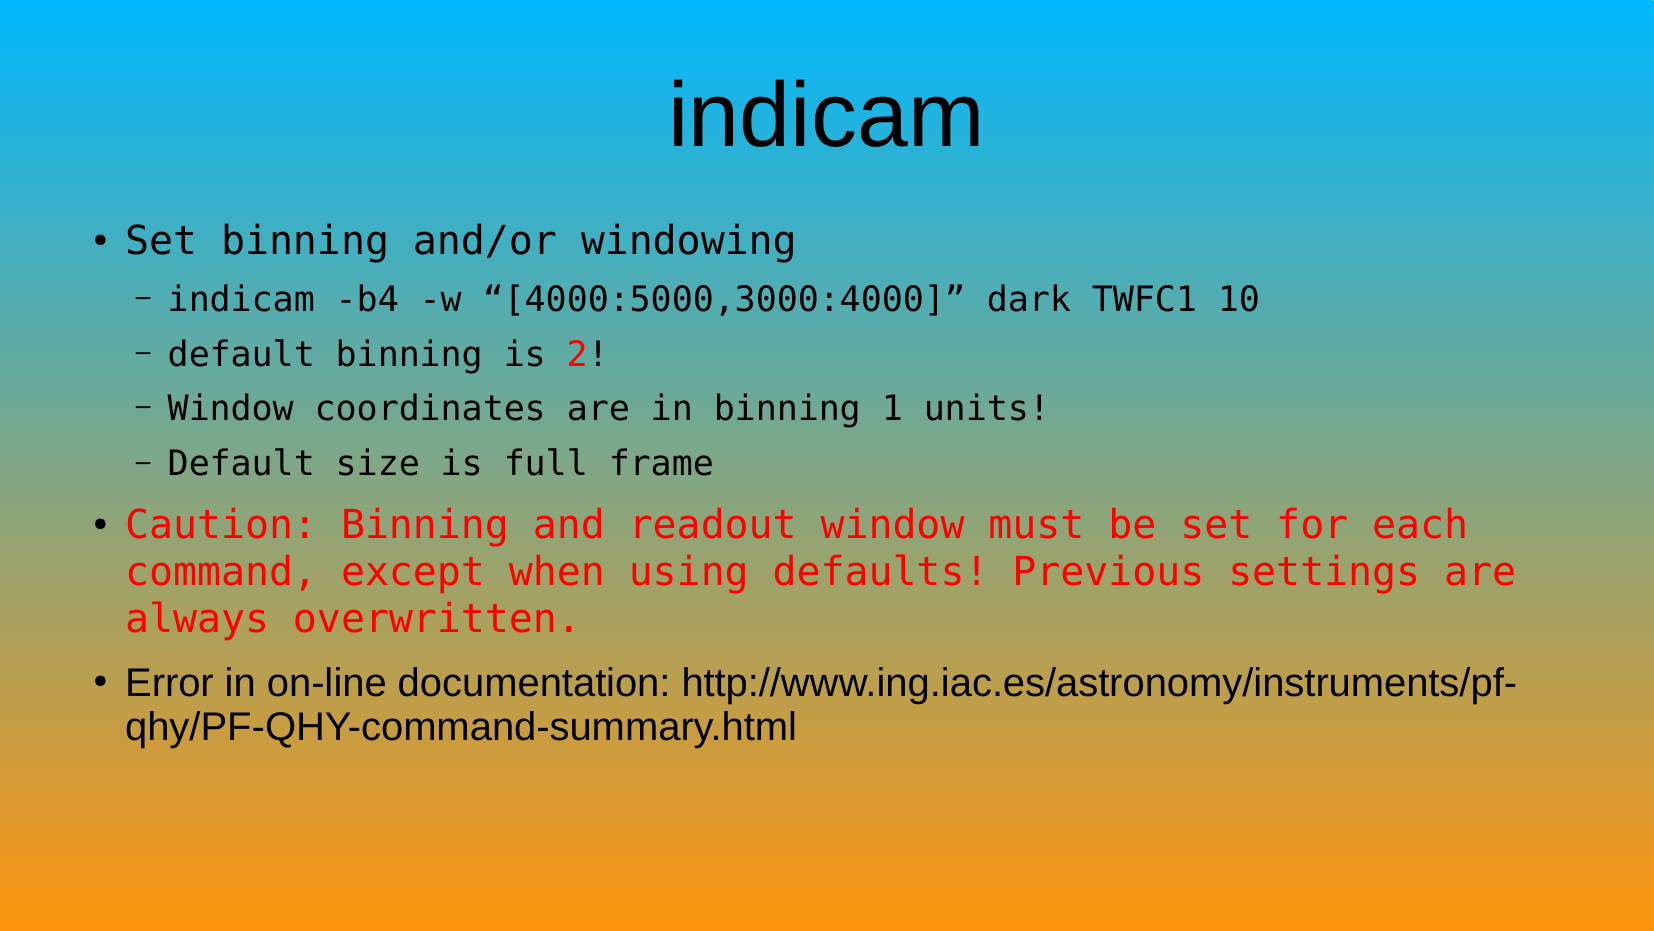

# indicam
Set binning and/or windowing
indicam -b4 -w “[4000:5000,3000:4000]” dark TWFC1 10
default binning is 2!
Window coordinates are in binning 1 units!
Default size is full frame
Caution: Binning and readout window must be set for each command, except when using defaults! Previous settings are always overwritten.
Error in on-line documentation: http://www.ing.iac.es/astronomy/instruments/pf-qhy/PF-QHY-command-summary.html